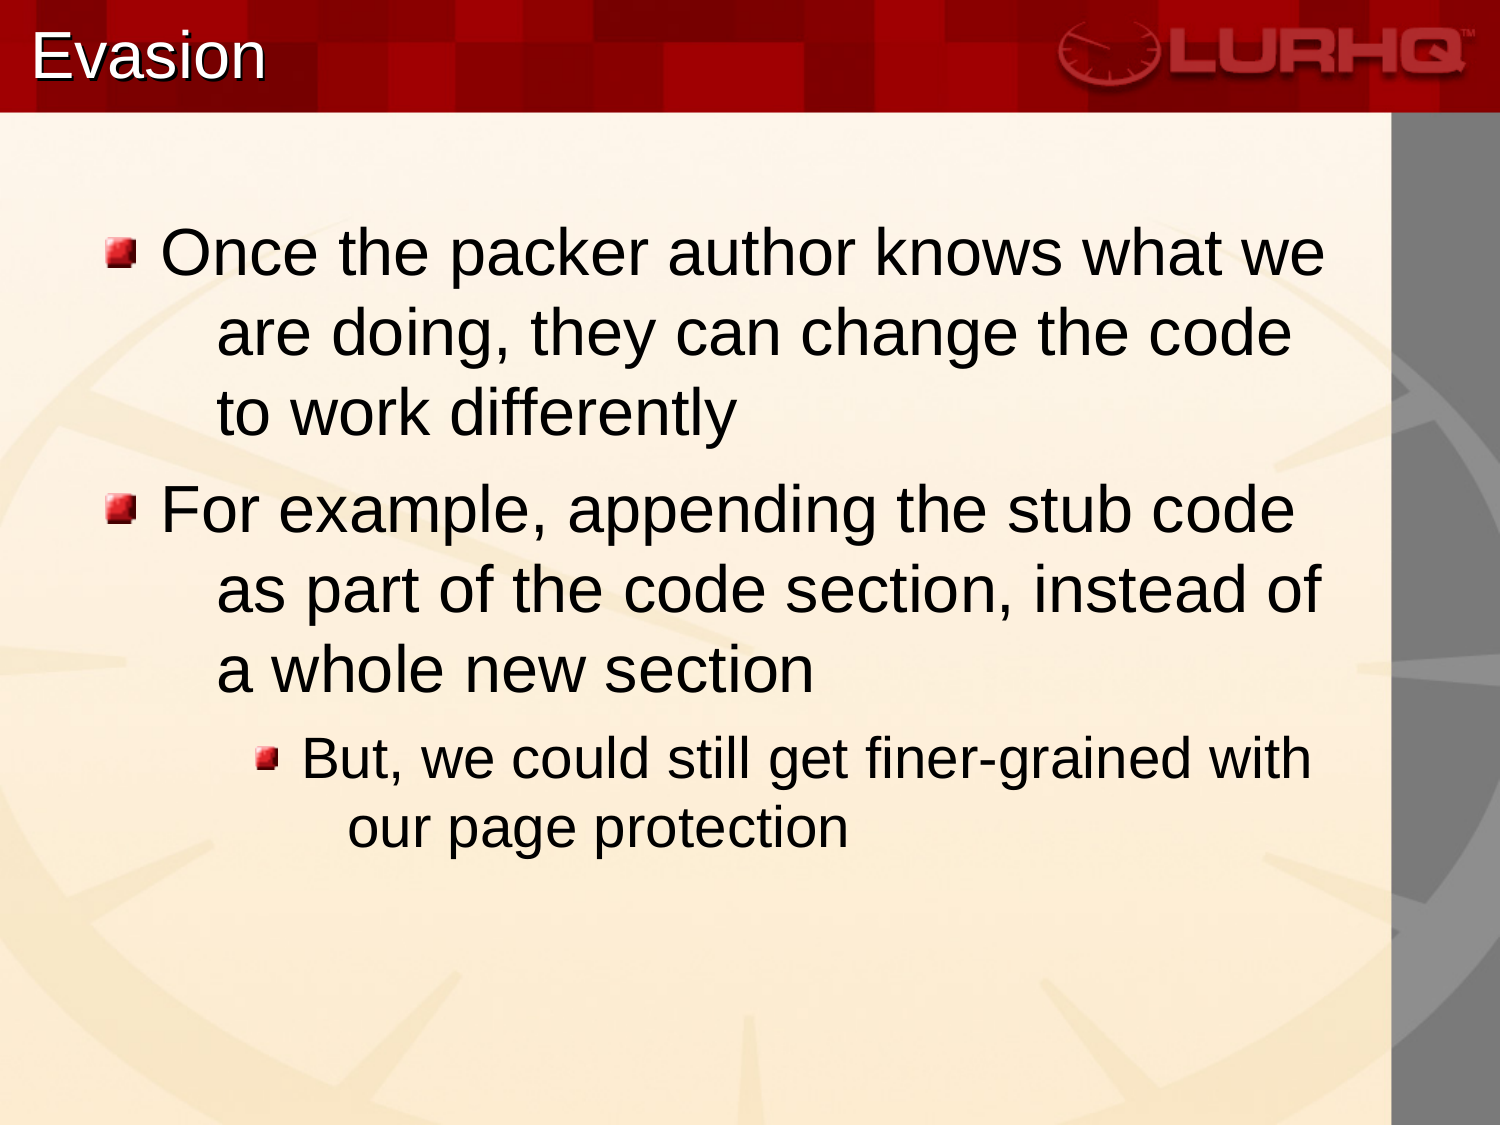

# Evasion
Once the packer author knows what we are doing, they can change the code to work differently
For example, appending the stub code as part of the code section, instead of a whole new section
But, we could still get finer-grained with our page protection